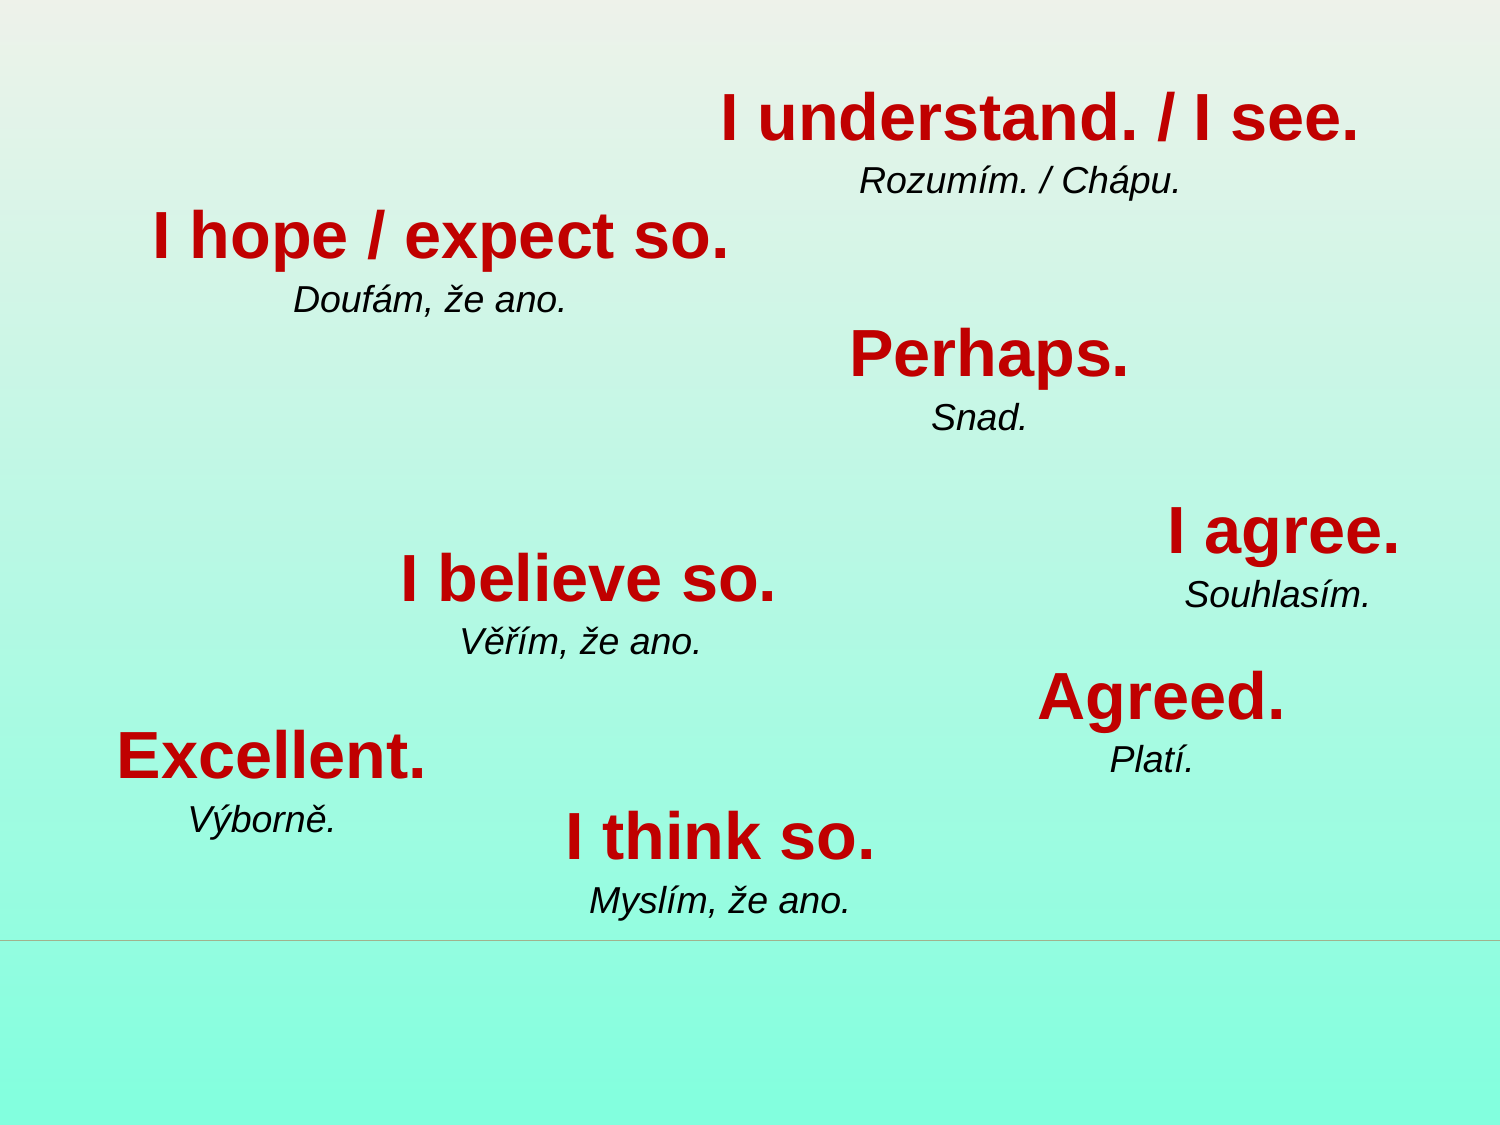

I understand. / I see.
Rozumím. / Chápu.
I hope / expect so.
Doufám, že ano.
Perhaps.
Snad.
I agree.
I believe so.
Souhlasím.
Věřím, že ano.
Agreed.
Excellent.
Platí.
I think so.
Výborně.
Myslím, že ano.